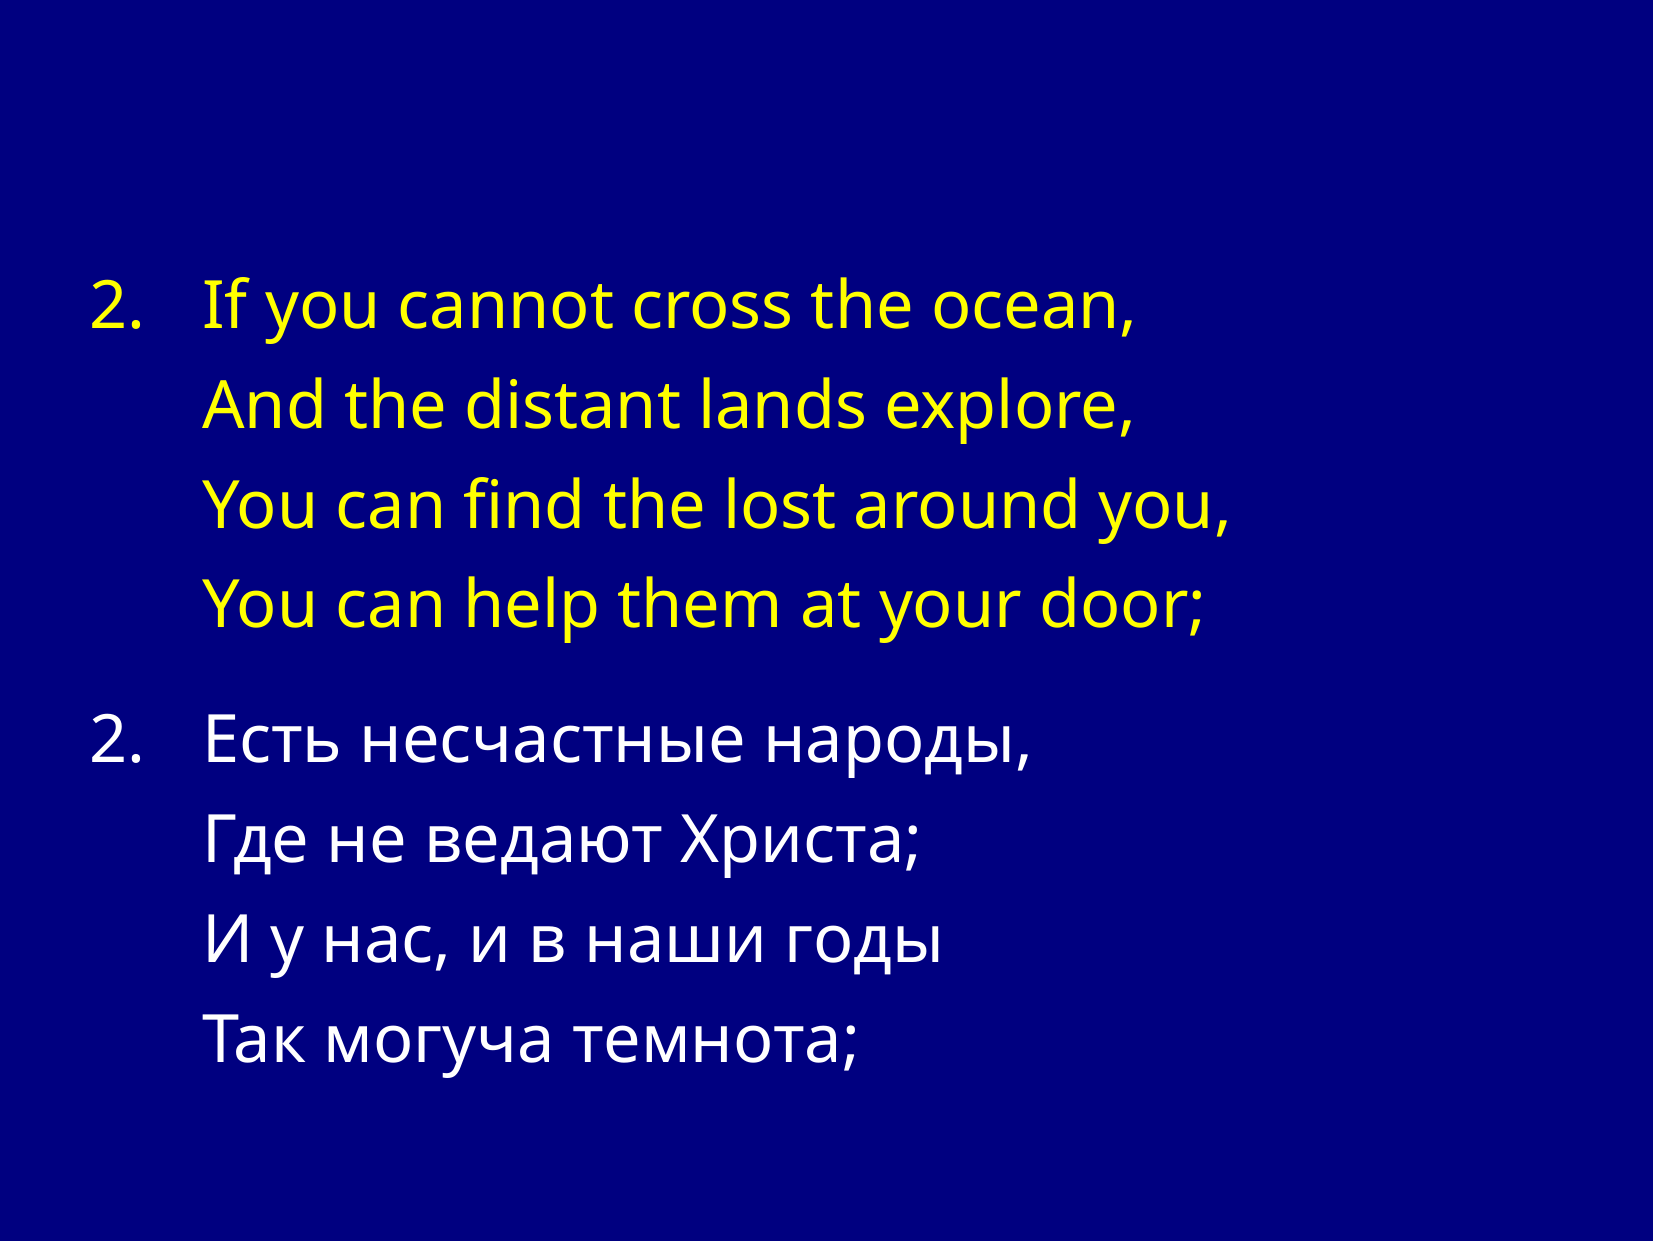

2.	If you cannot cross the ocean,
	And the distant lands explore,
	You can find the lost around you,
	You can help them at your door;
2.	Есть несчастные народы,
	Где не ведают Христа;
	И у нас, и в наши годы
	Так могуча темнота;